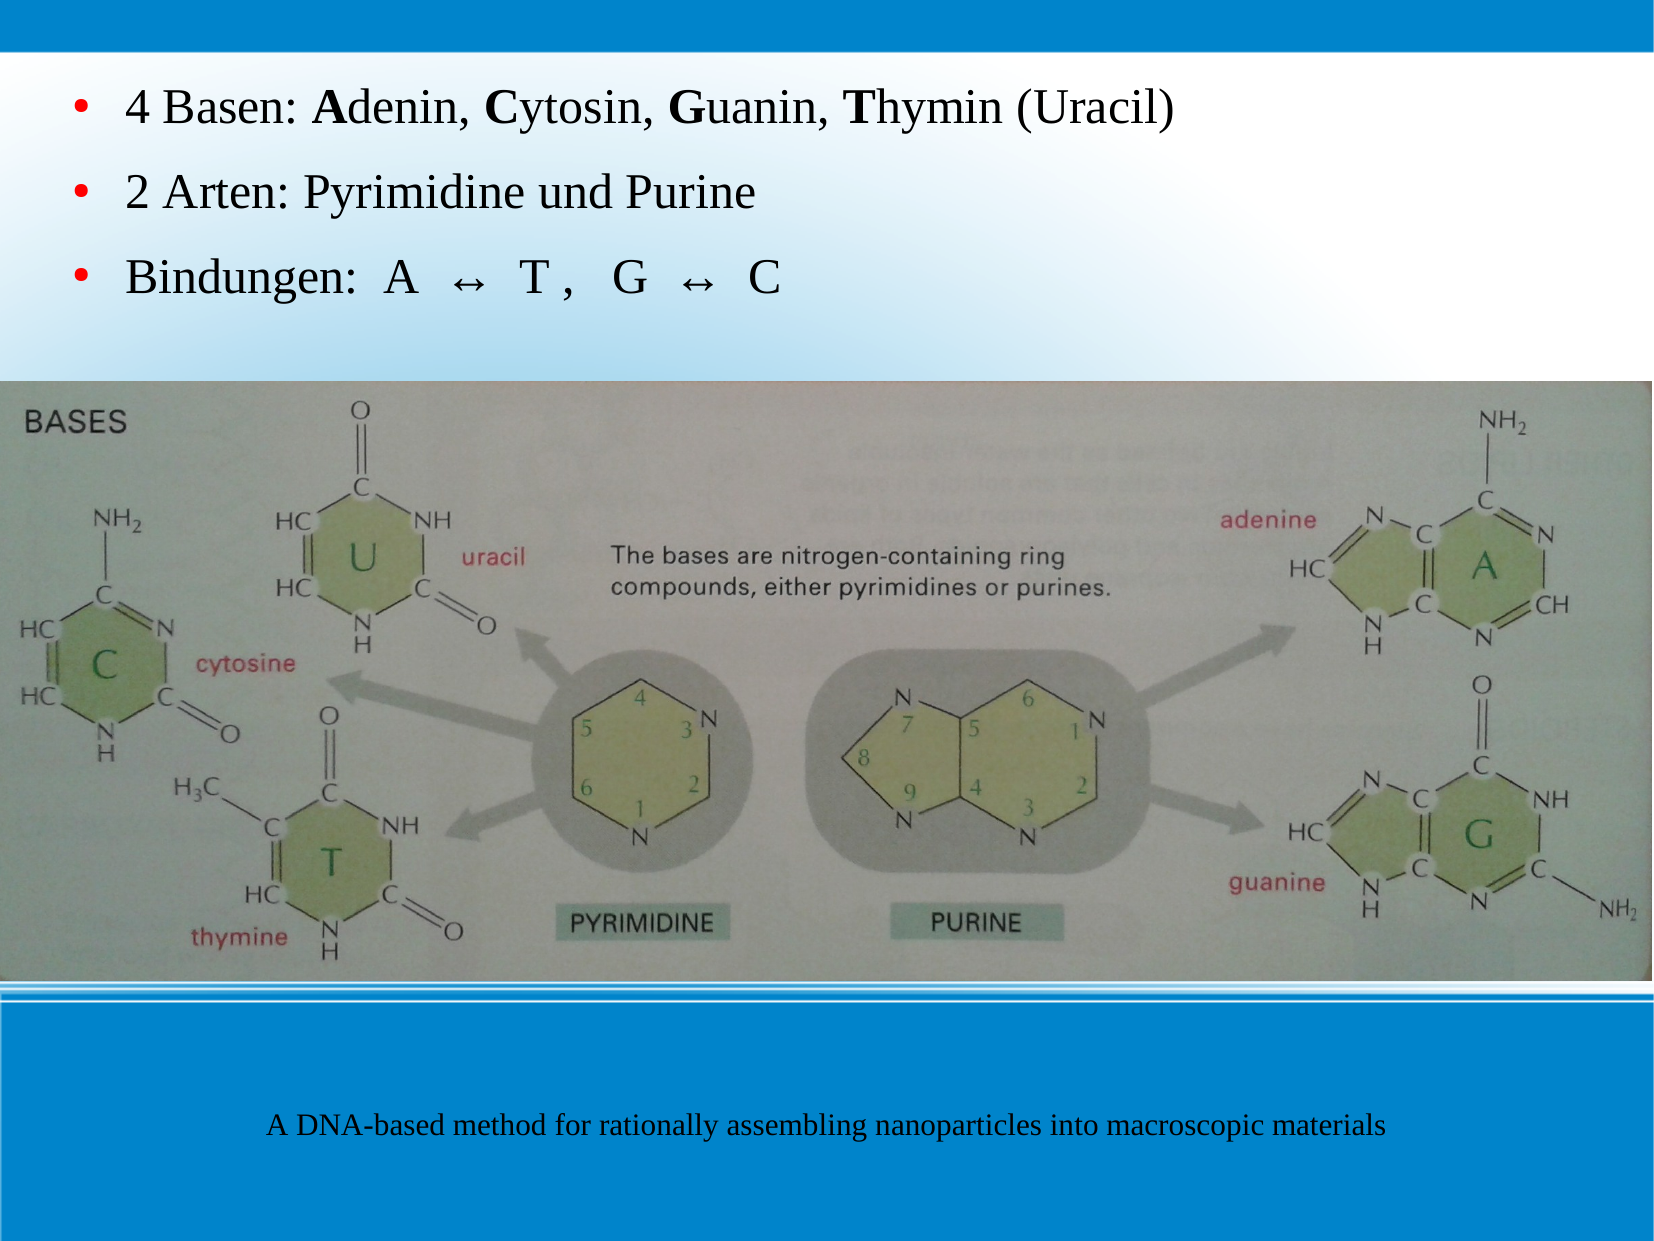

4 Basen: Adenin, Cytosin, Guanin, Thymin (Uracil)
2 Arten: Pyrimidine und Purine
Bindungen: A ↔ T , G ↔ C
# A DNA-based method for rationally assembling nanoparticles into macroscopic materials